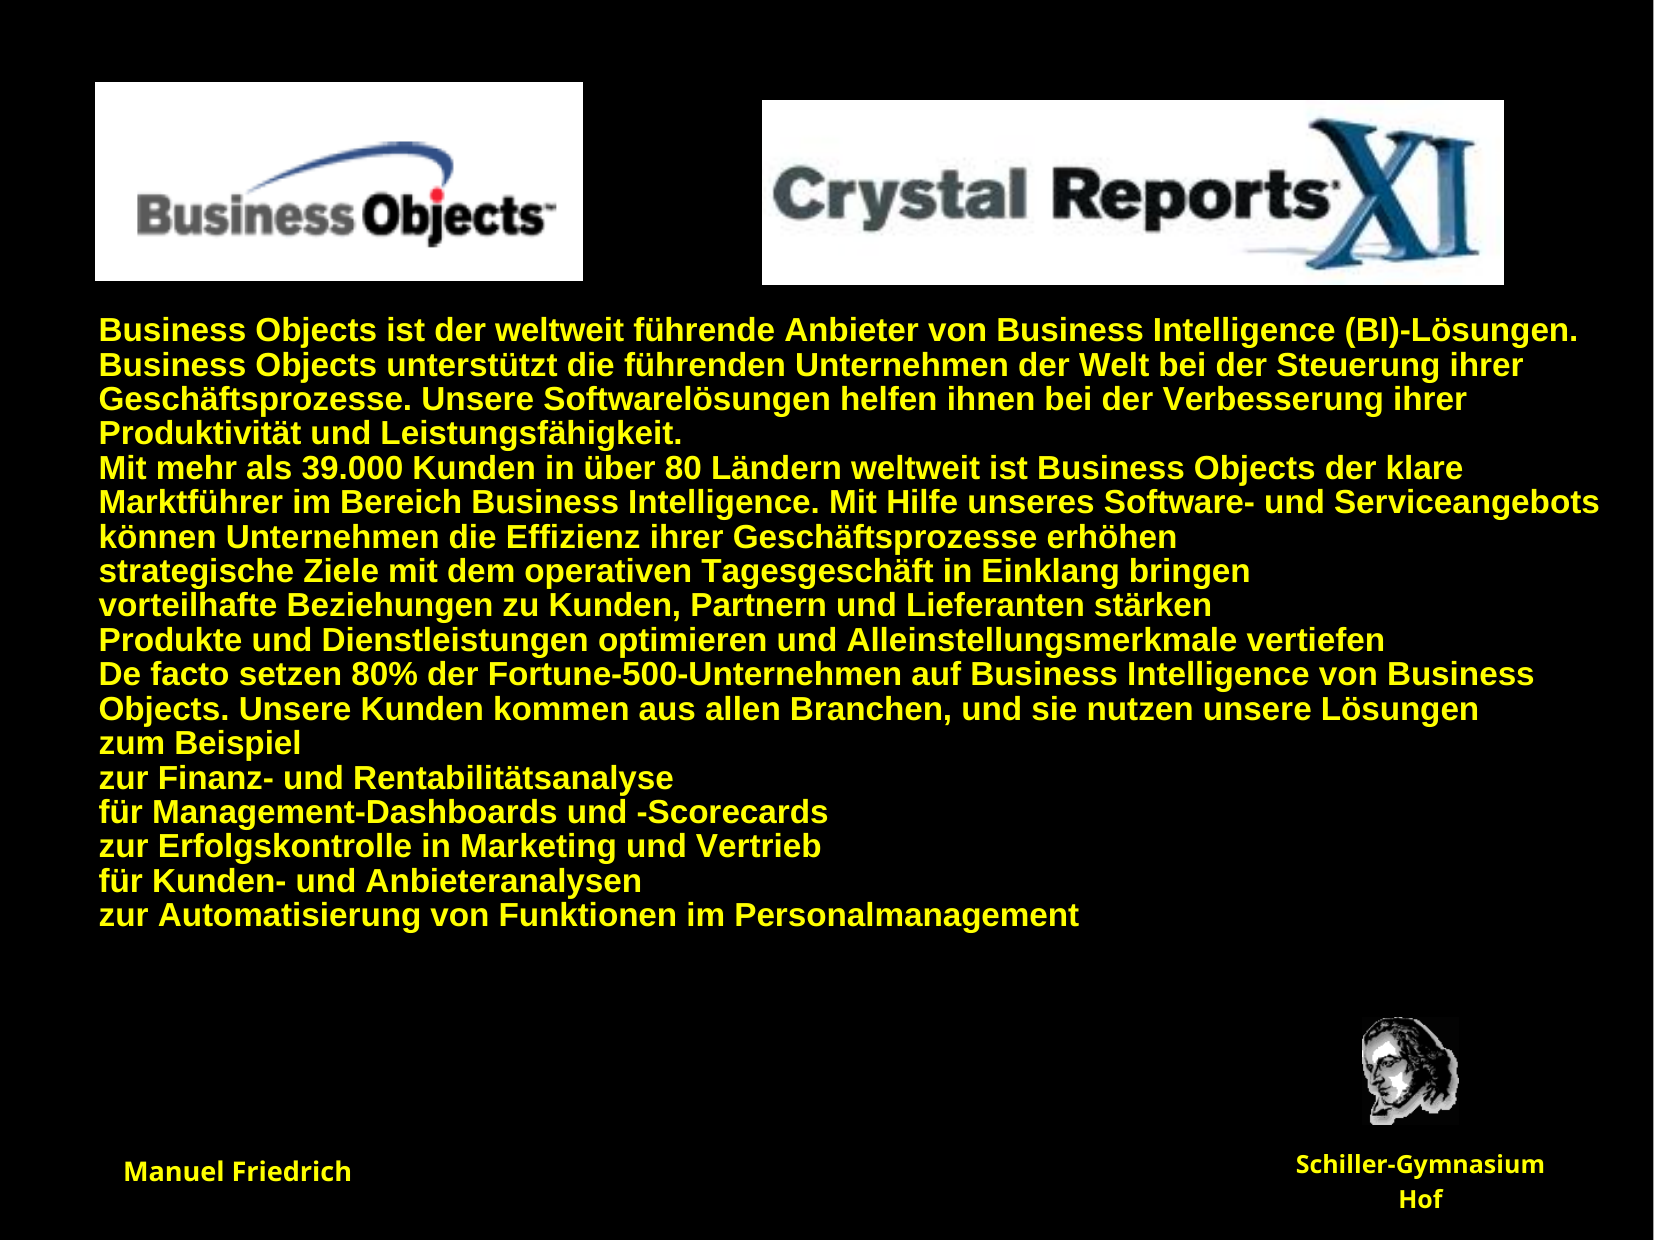

Business Objects ist der weltweit führende Anbieter von Business Intelligence (BI)-Lösungen.
Business Objects unterstützt die führenden Unternehmen der Welt bei der Steuerung ihrer
Geschäftsprozesse. Unsere Softwarelösungen helfen ihnen bei der Verbesserung ihrer
Produktivität und Leistungsfähigkeit.
Mit mehr als 39.000 Kunden in über 80 Ländern weltweit ist Business Objects der klare
Marktführer im Bereich Business Intelligence. Mit Hilfe unseres Software- und Serviceangebots
können Unternehmen die Effizienz ihrer Geschäftsprozesse erhöhen
strategische Ziele mit dem operativen Tagesgeschäft in Einklang bringen
vorteilhafte Beziehungen zu Kunden, Partnern und Lieferanten stärken
Produkte und Dienstleistungen optimieren und Alleinstellungsmerkmale vertiefen
De facto setzen 80% der Fortune-500-Unternehmen auf Business Intelligence von Business
Objects. Unsere Kunden kommen aus allen Branchen, und sie nutzen unsere Lösungen
zum Beispiel
zur Finanz- und Rentabilitätsanalyse
für Management-Dashboards und -Scorecards
zur Erfolgskontrolle in Marketing und Vertrieb
für Kunden- und Anbieteranalysen
zur Automatisierung von Funktionen im Personalmanagement
Schiller-Gymnasium
Hof
Manuel Friedrich